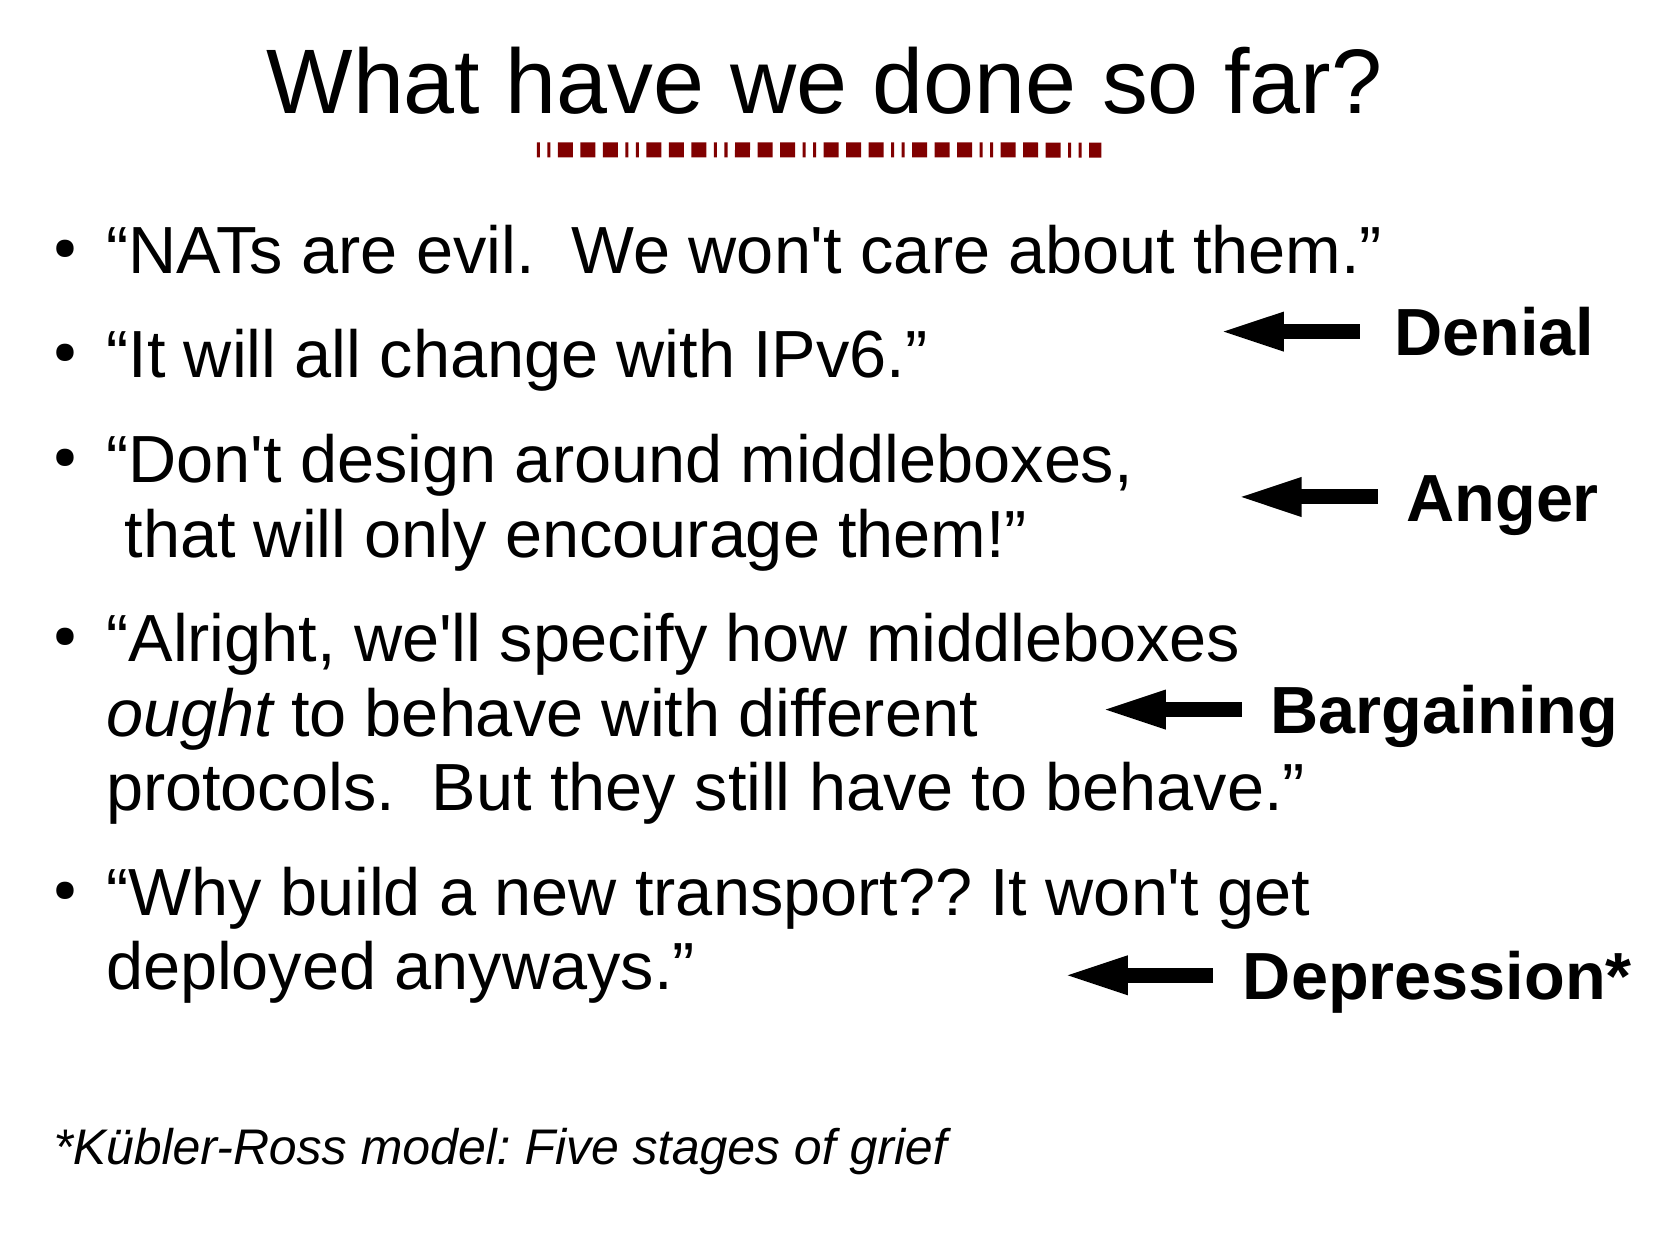

# What have we done so far?
“NATs are evil. We won't care about them.”
“It will all change with IPv6.”
“Don't design around middleboxes,
 that will only encourage them!”
“Alright, we'll specify how middleboxes
ought to behave with different
protocols. But they still have to behave.”
“Why build a new transport?? It won't get deployed anyways.”
Denial
Anger
Bargaining
Depression*
*Kübler-Ross model: Five stages of grief